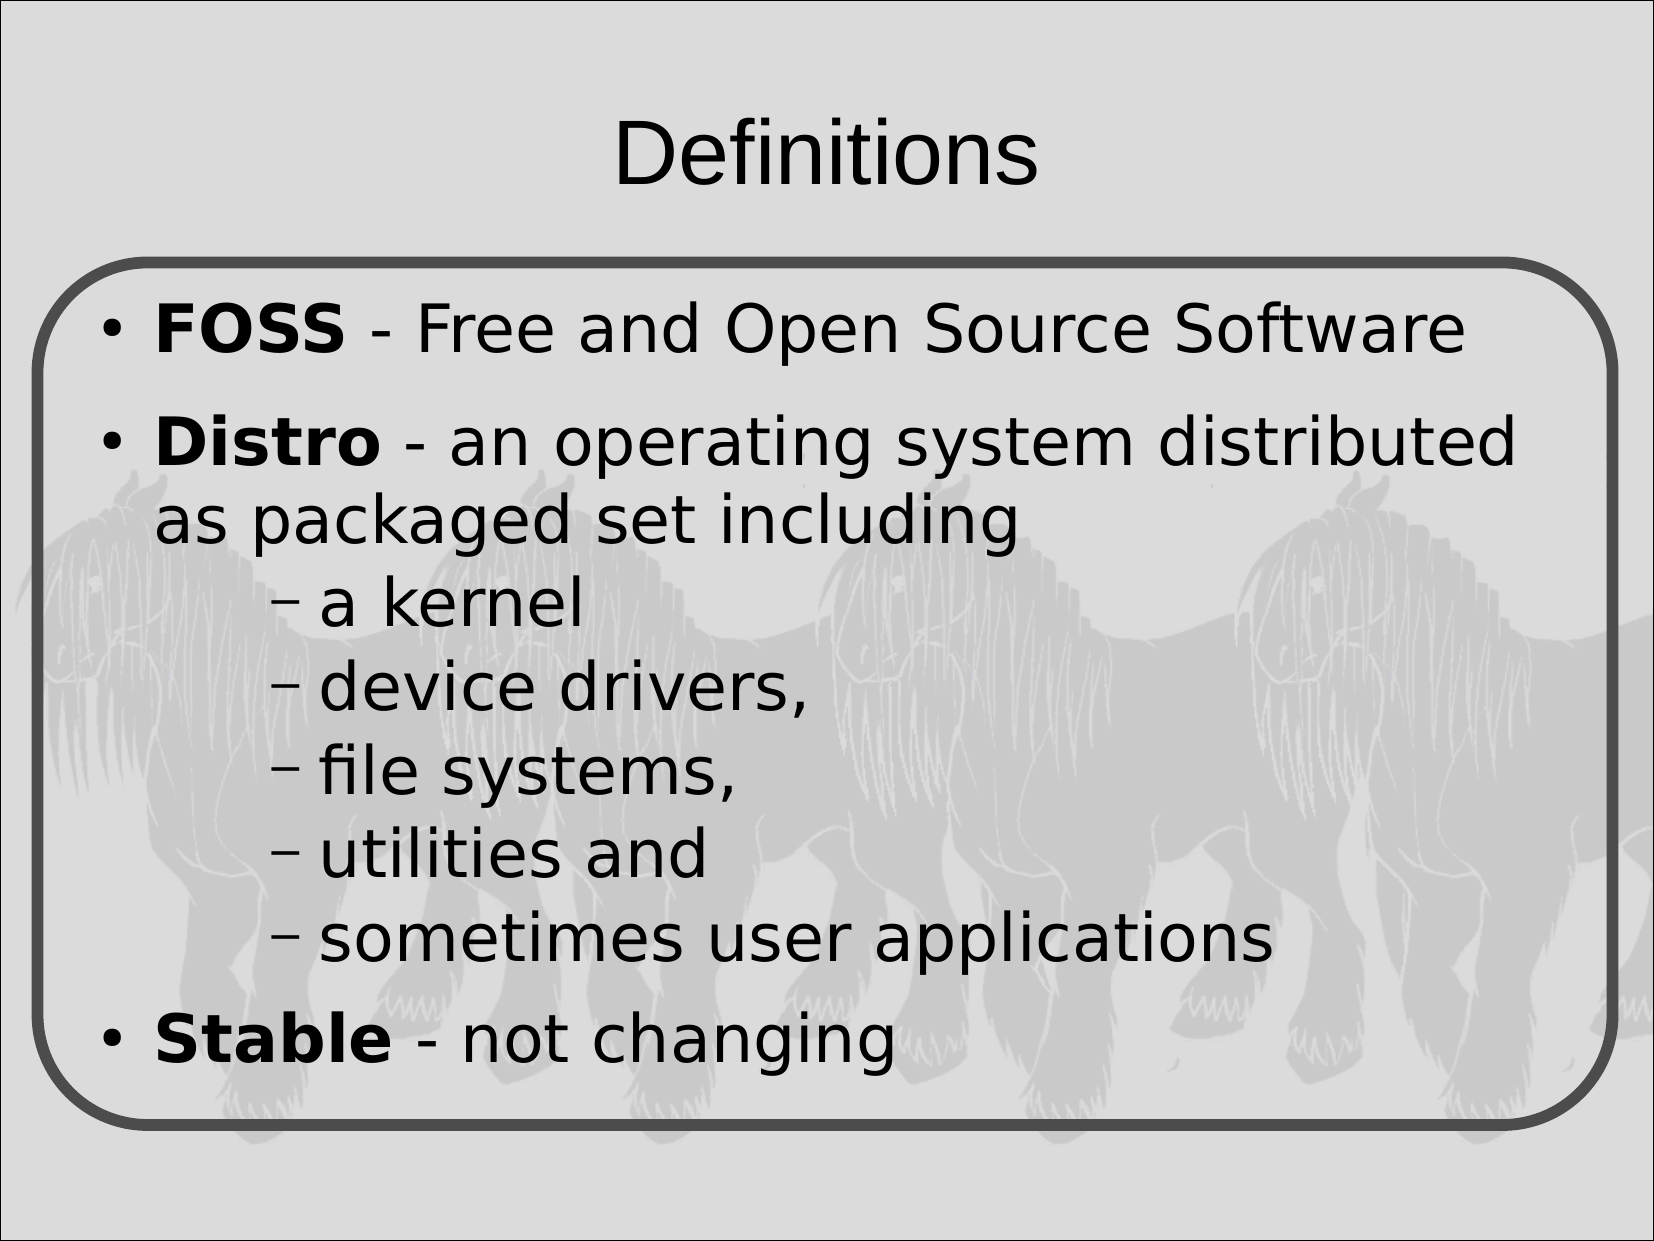

# Definitions
FOSS - Free and Open Source Software
Distro - an operating system distributed as packaged set including
a kernel
device drivers,
file systems,
utilities and
sometimes user applications
Stable - not changing